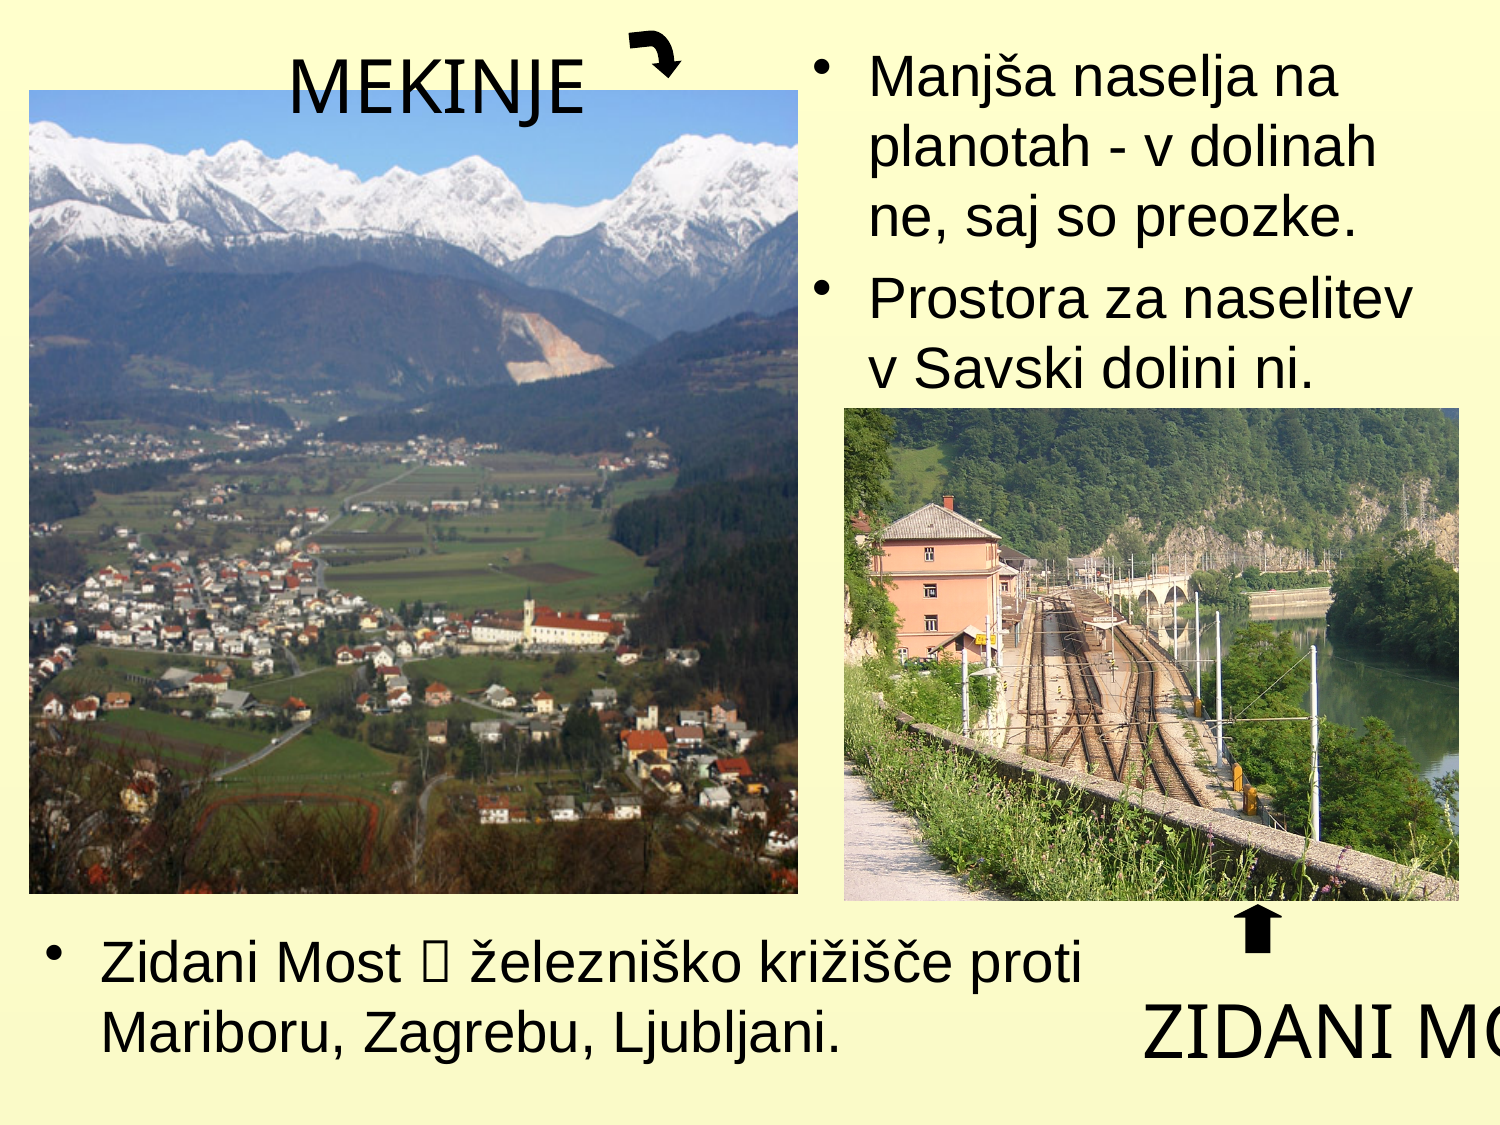

MEKINJE
# Manjša naselja na planotah - v dolinah ne, saj so preozke.
Prostora za naselitev v Savski dolini ni.
Zidani Most  železniško križišče proti Mariboru, Zagrebu, Ljubljani.
ZIDANI MOST